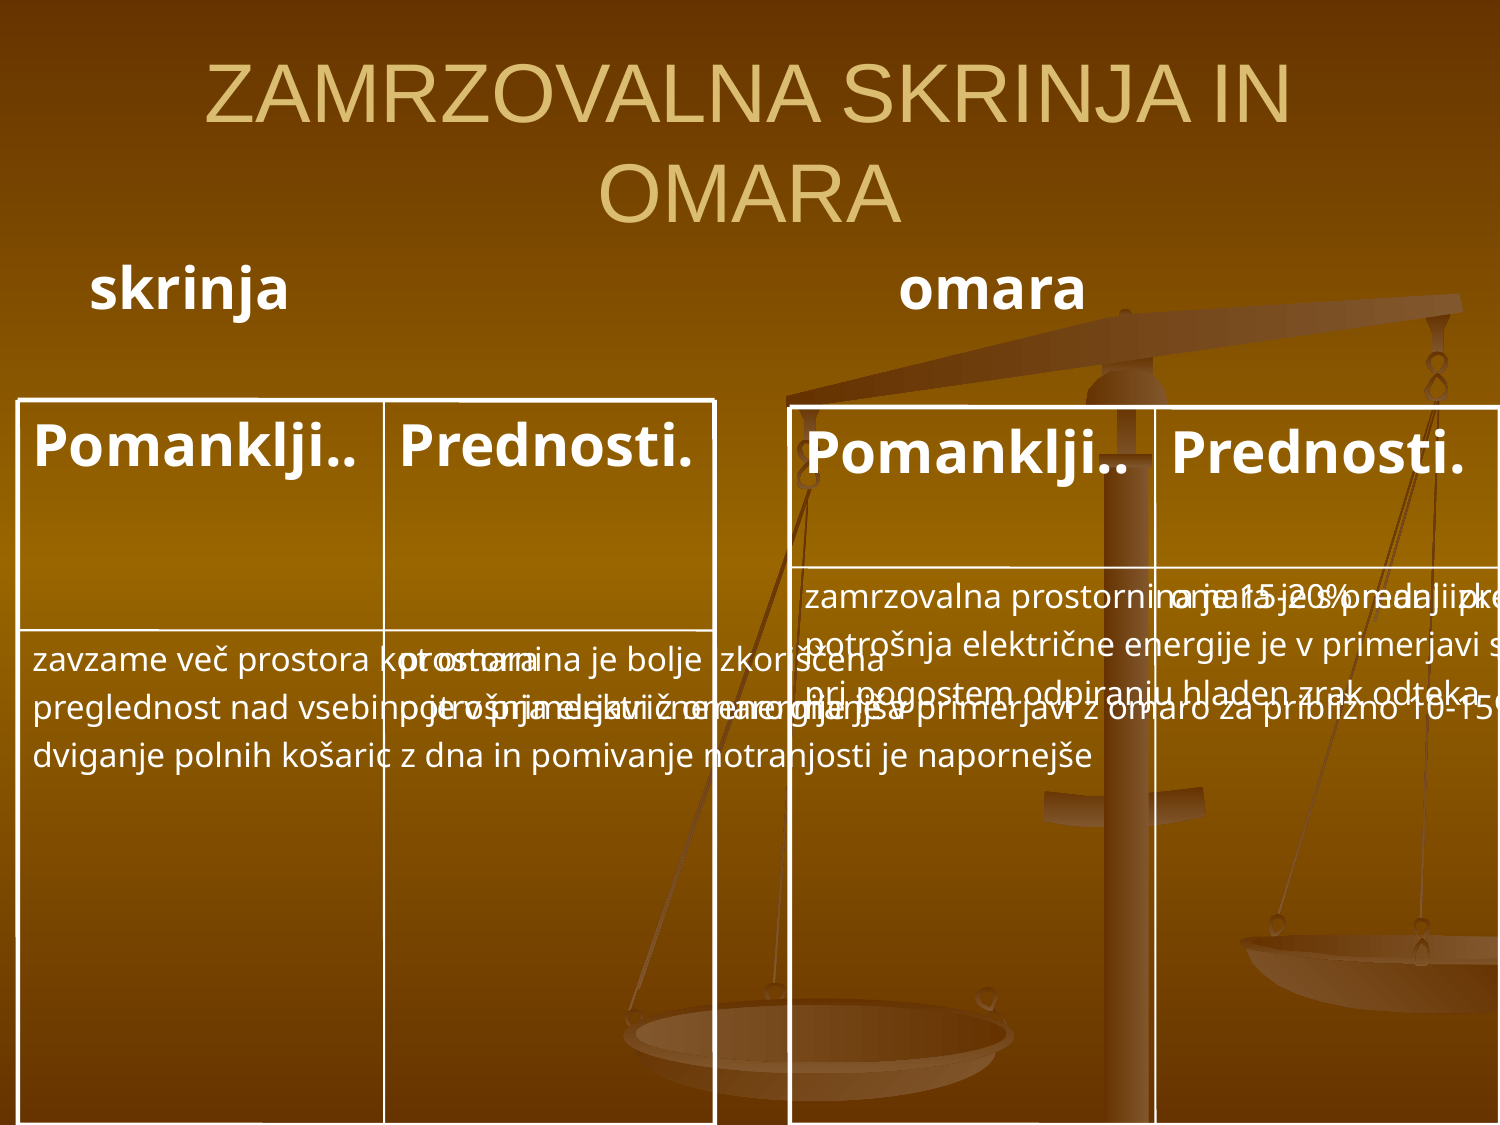

# ZAMRZOVALNA SKRINJA IN OMARA
skrinja omara
Pomanklji..
Prednosti.
zavzame več prostora kot omara
preglednost nad vsebino je v primerjavi z omaro manjša
dviganje polnih košaric z dna in pomivanje notranjosti je napornejše
prostornina je bolje izkoriščena
potrošnja električne energije je v primerjavi z omaro za približno 10-15% manjša
Pomanklji..
Prednosti.
zamrzovalna prostornina je 15-20% manj izkoriščena od skrinje
potrošnja električne energije je v primerjavi s skrinjo 10-15% večja
pri pogostem odpiranju hladen zrak odteka
omara je s predali preglednejša, čiščenje je lažje, ker je visoka, zavzema manjšo talno površino, lahko jo vključimo v kuhinjski element